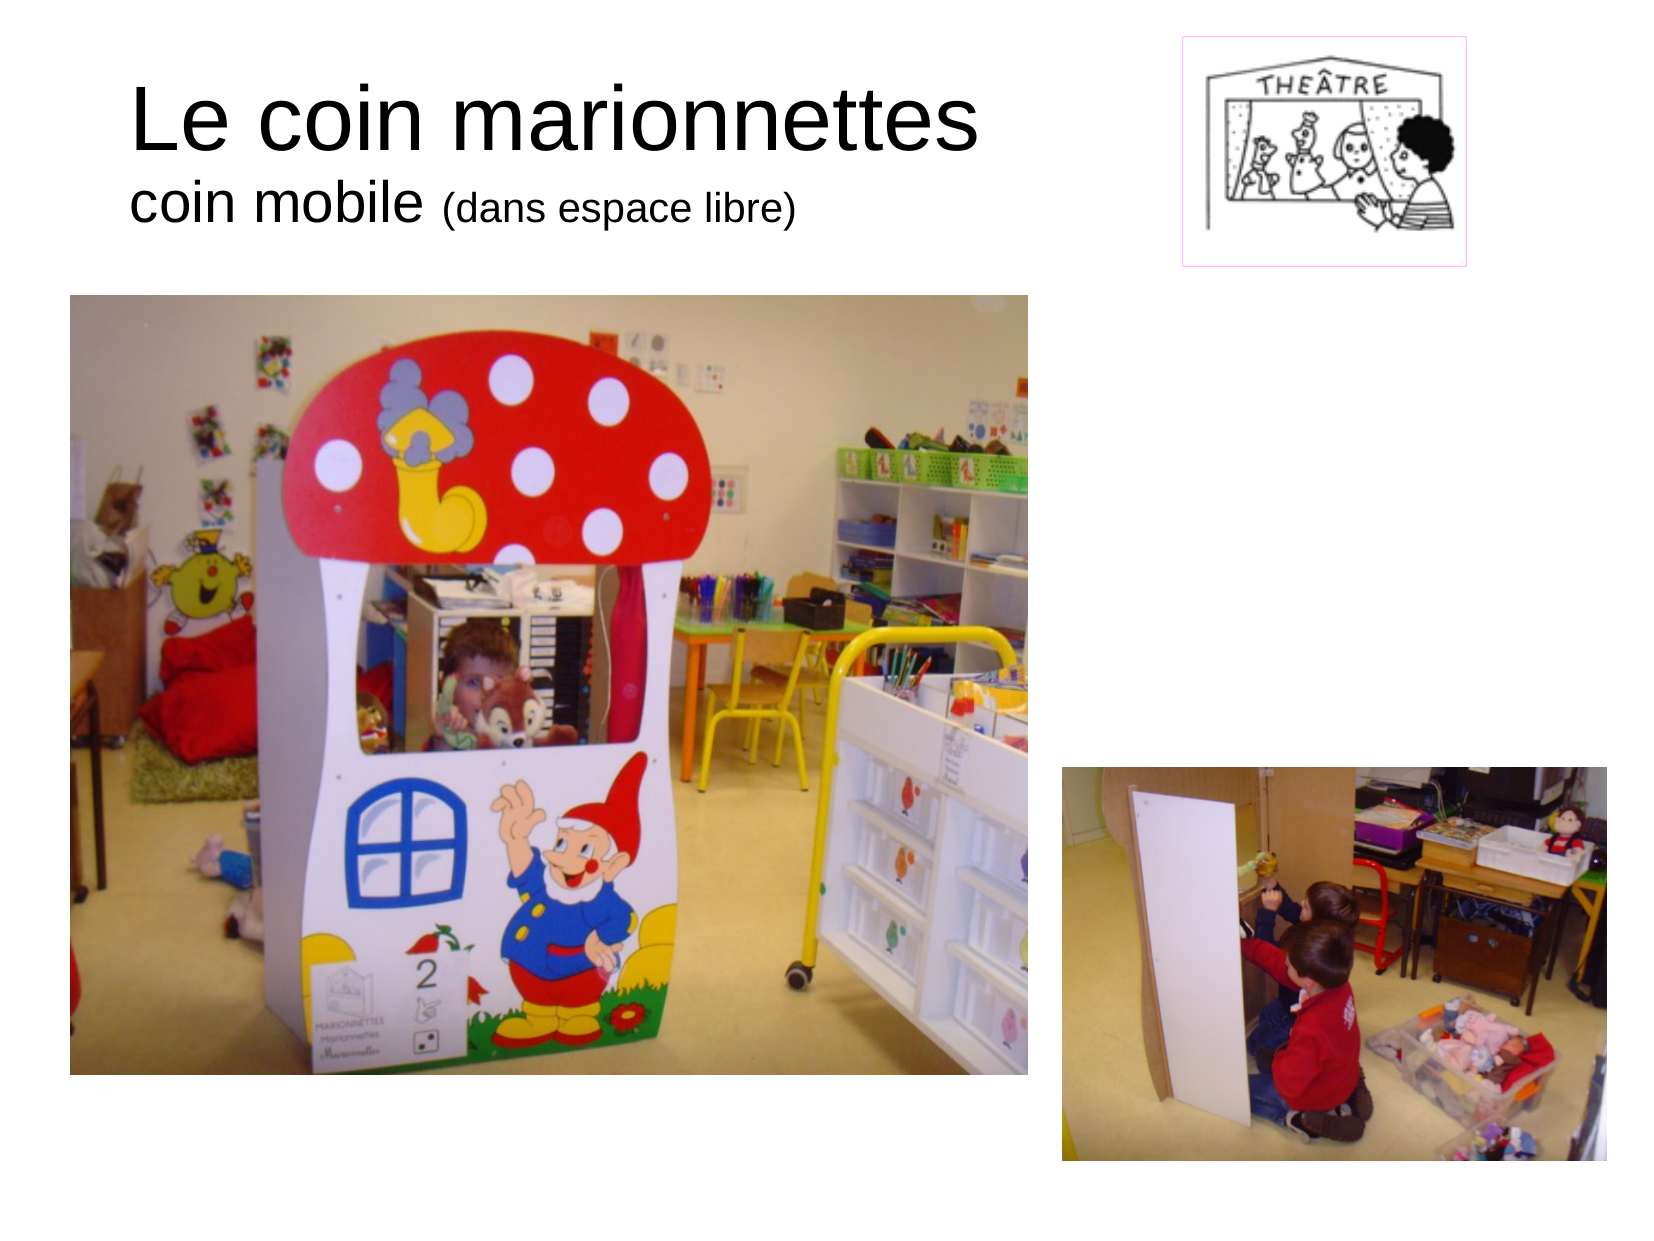

# Le coin marionnettes coin mobile (dans espace libre)